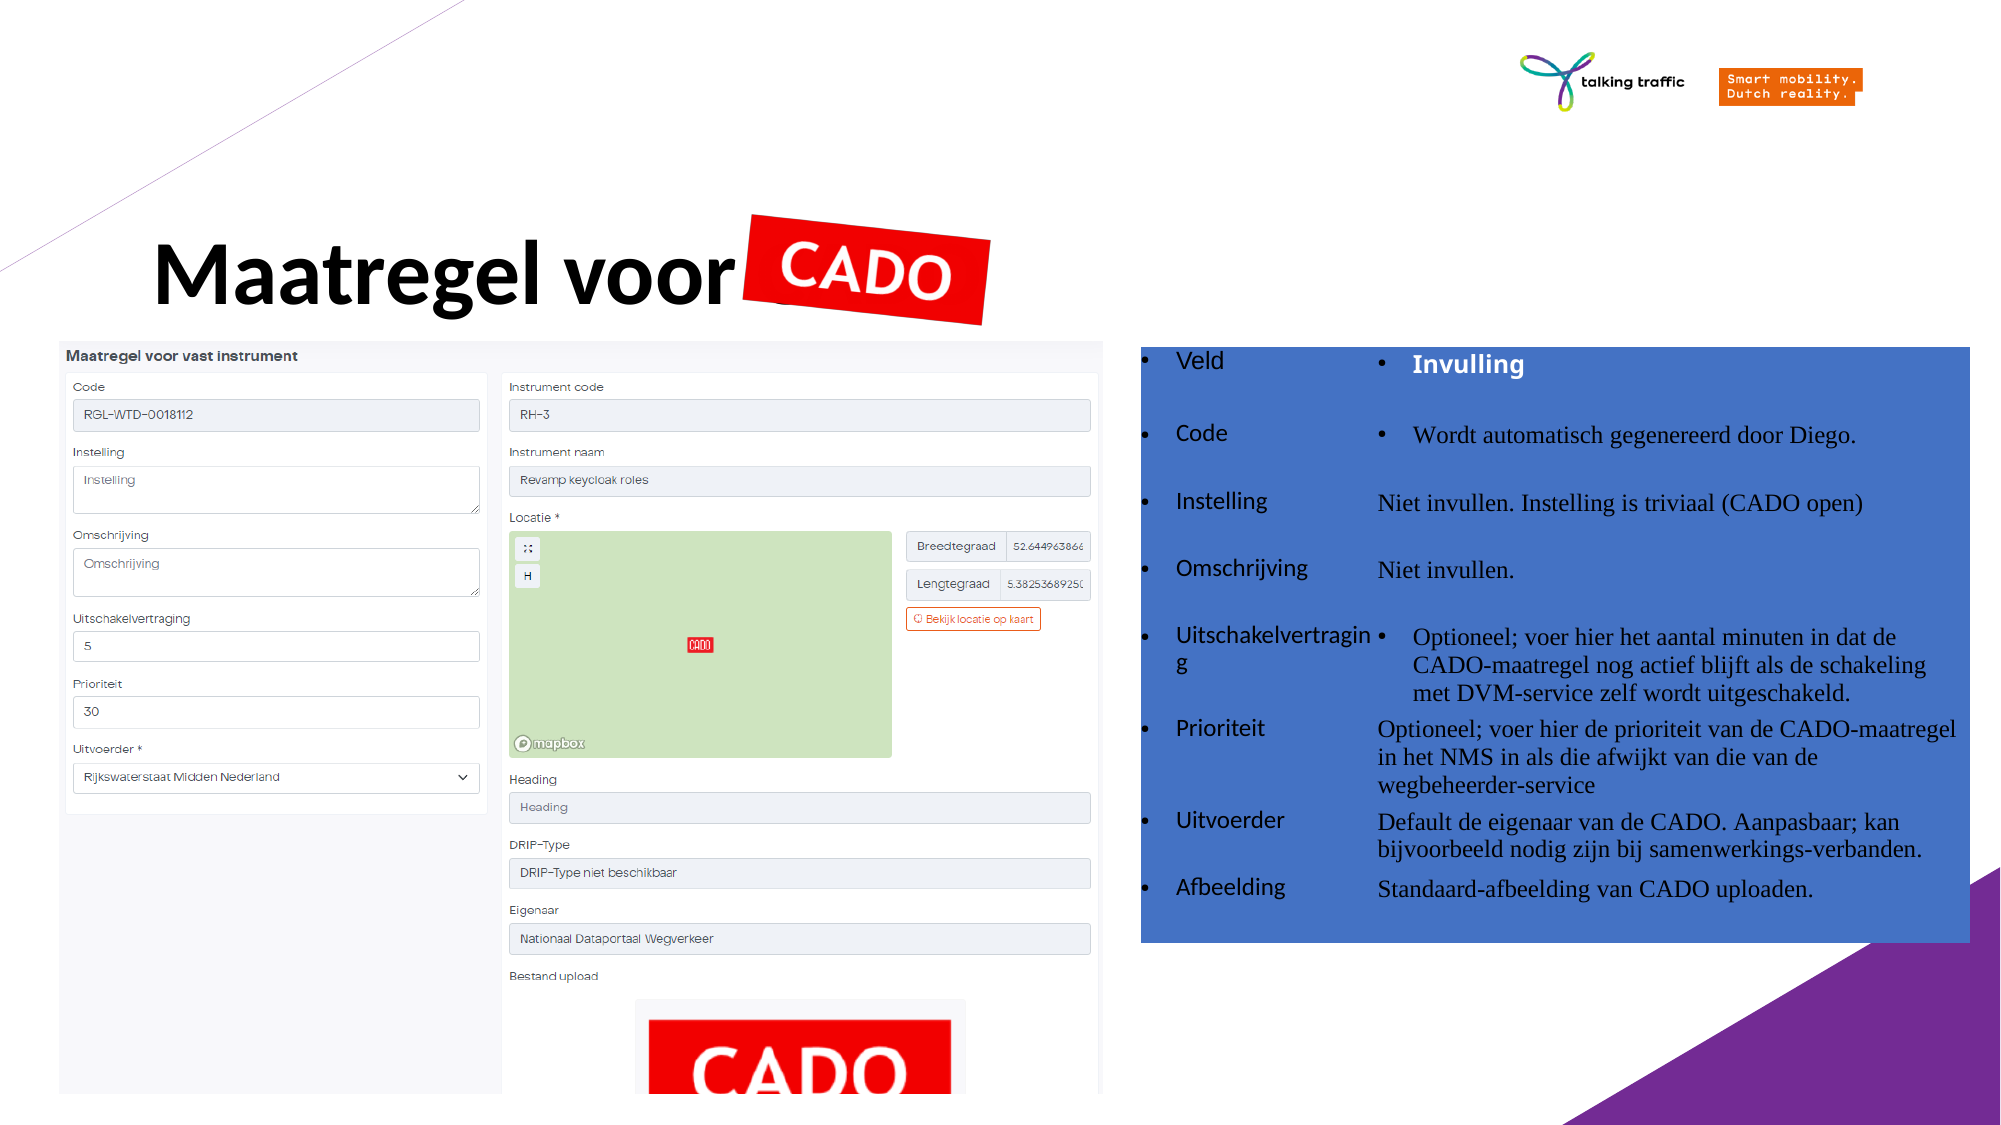

# Maatregel voor CADO
| Veld | Invulling |
| --- | --- |
| Code | Wordt automatisch gegenereerd door Diego. |
| Instelling | Niet invullen. Instelling is triviaal (CADO open) |
| Omschrijving | Niet invullen. |
| Uitschakelvertraging | Optioneel; voer hier het aantal minuten in dat de CADO-maatregel nog actief blijft als de schakeling met DVM-service zelf wordt uitgeschakeld. |
| Prioriteit | Optioneel; voer hier de prioriteit van de CADO-maatregel in het NMS in als die afwijkt van die van de wegbeheerder-service |
| Uitvoerder | Default de eigenaar van de CADO. Aanpasbaar; kan bijvoorbeeld nodig zijn bij samenwerkings-verbanden. |
| Afbeelding | Standaard-afbeelding van CADO uploaden. |
59